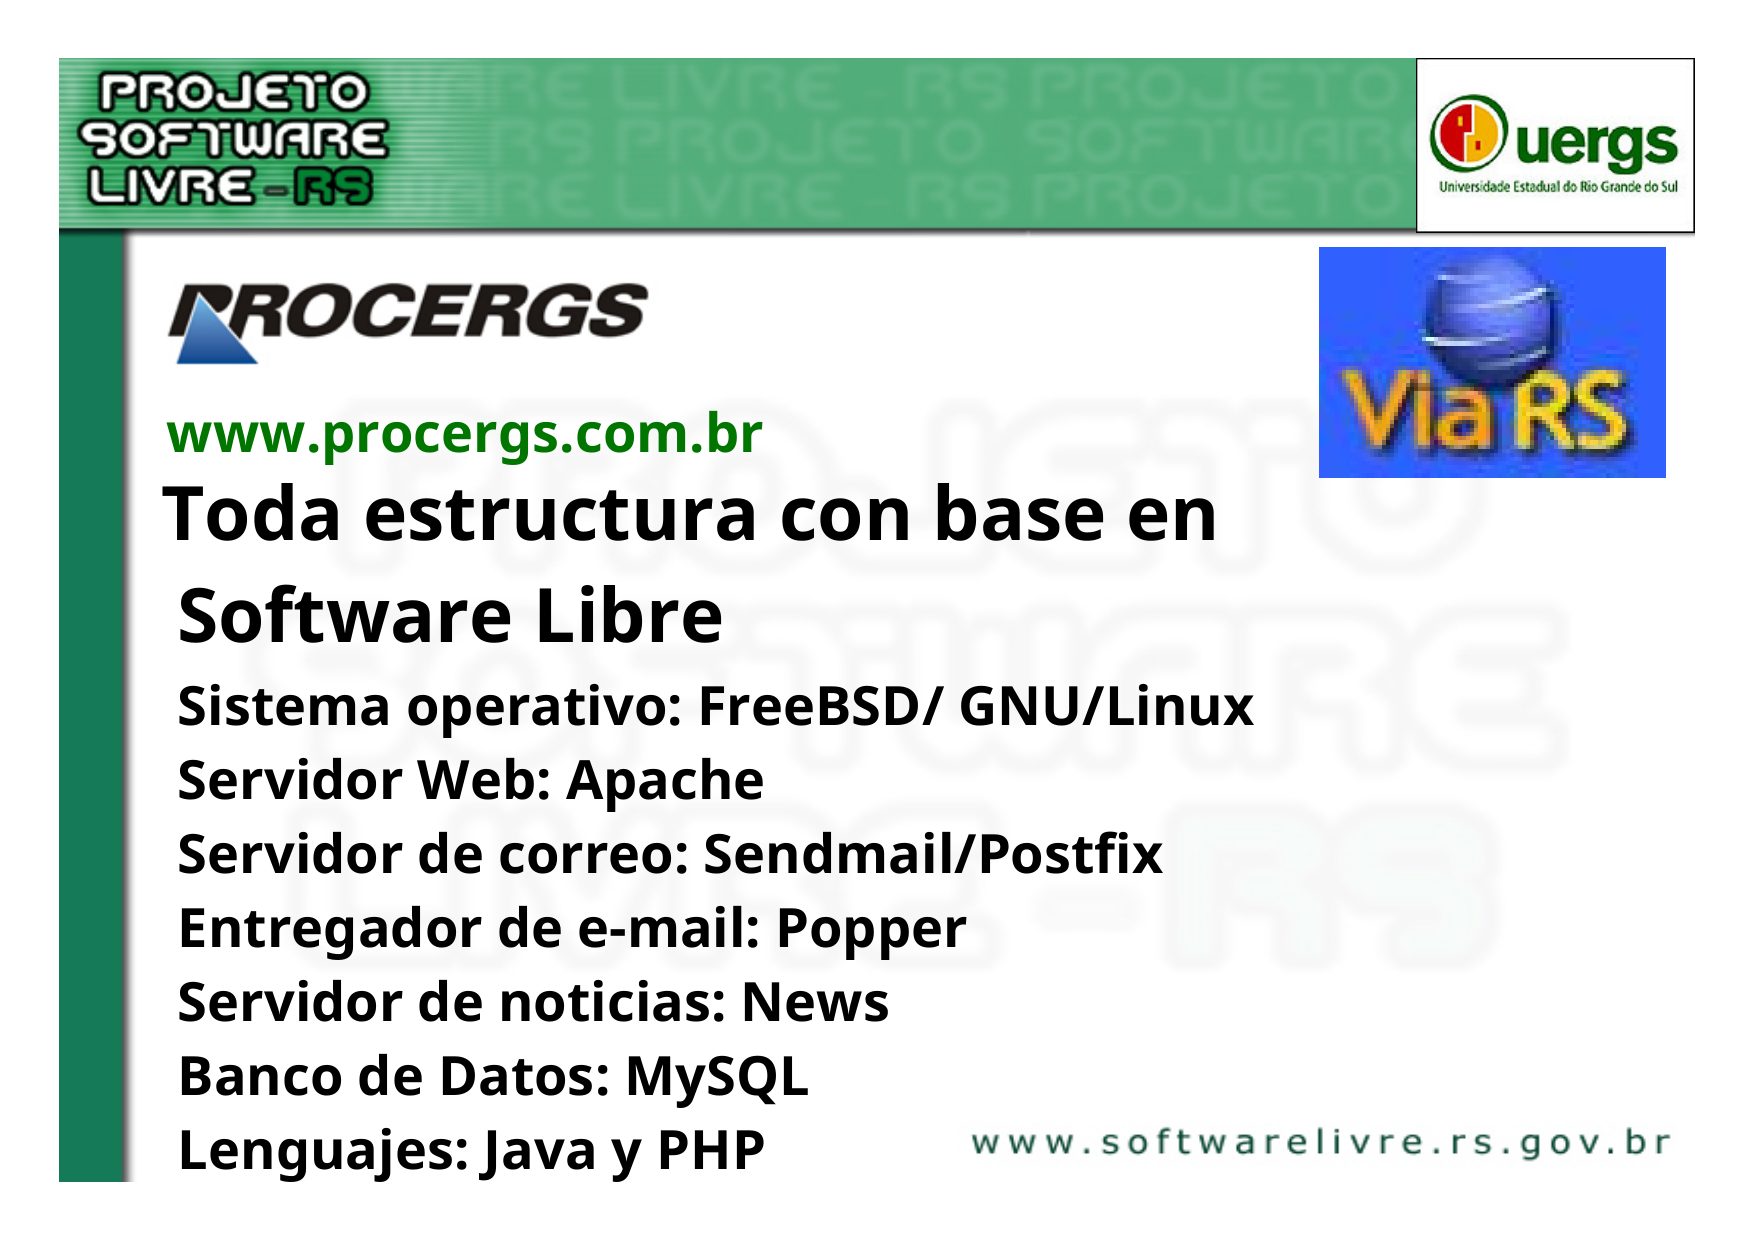

www.procergs.com.br
 Toda estructura con base en
 Software Libre
Sistema operativo: FreeBSD/ GNU/Linux
Servidor Web: Apache
Servidor de correo: Sendmail/Postfix
Entregador de e-mail: Popper
Servidor de noticias: News
Banco de Datos: MySQL
Lenguajes: Java y PHP